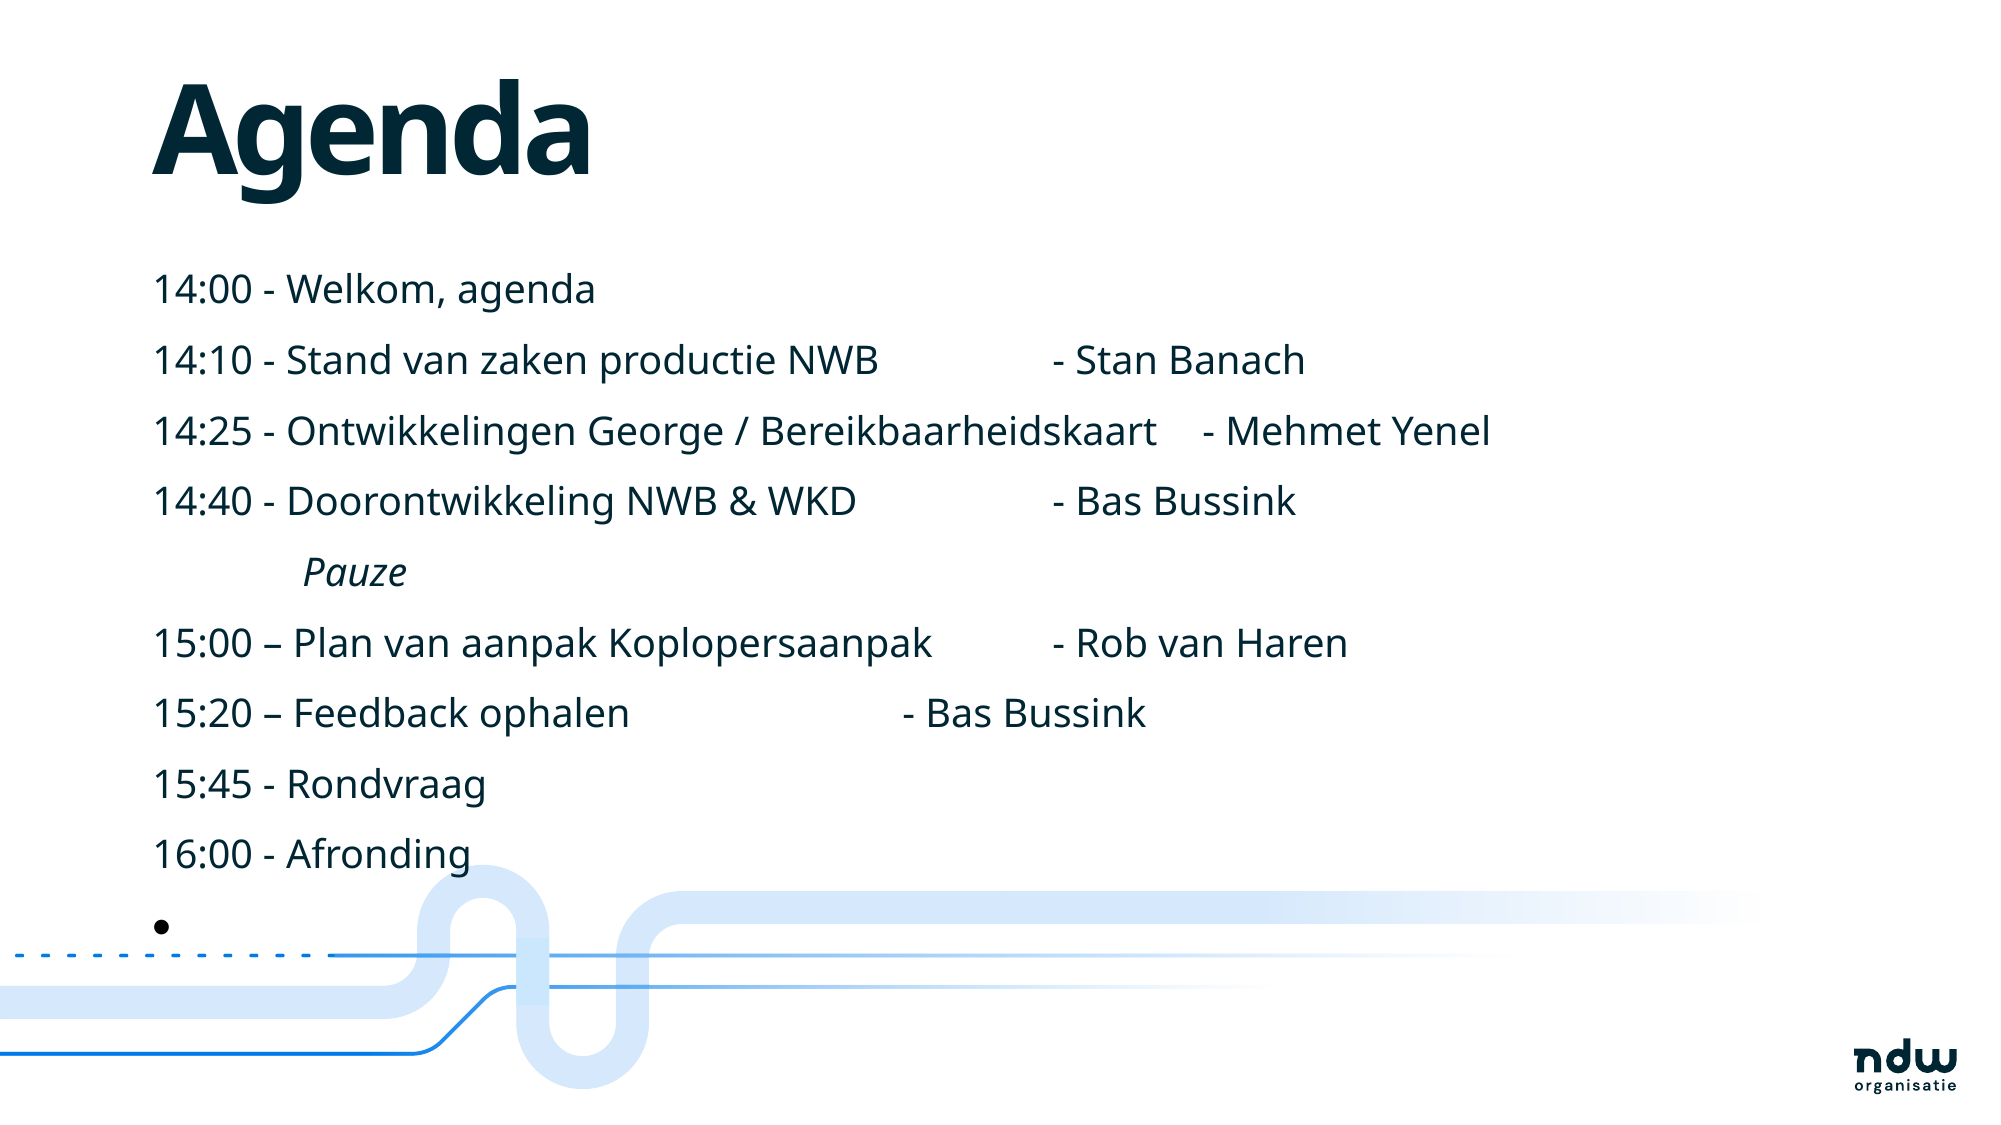

# Agenda
14:00 - Welkom, agenda
14:10 - Stand van zaken productie NWB 	 		- Stan Banach
14:25 - Ontwikkelingen George / Bereikbaarheidskaart	- Mehmet Yenel
14:40 - Doorontwikkeling NWB & WKD 			- Bas Bussink
		Pauze
15:00 – Plan van aanpak Koplopersaanpak		- Rob van Haren
15:20 – Feedback ophalen				- Bas Bussink
15:45 - Rondvraag
16:00 - Afronding